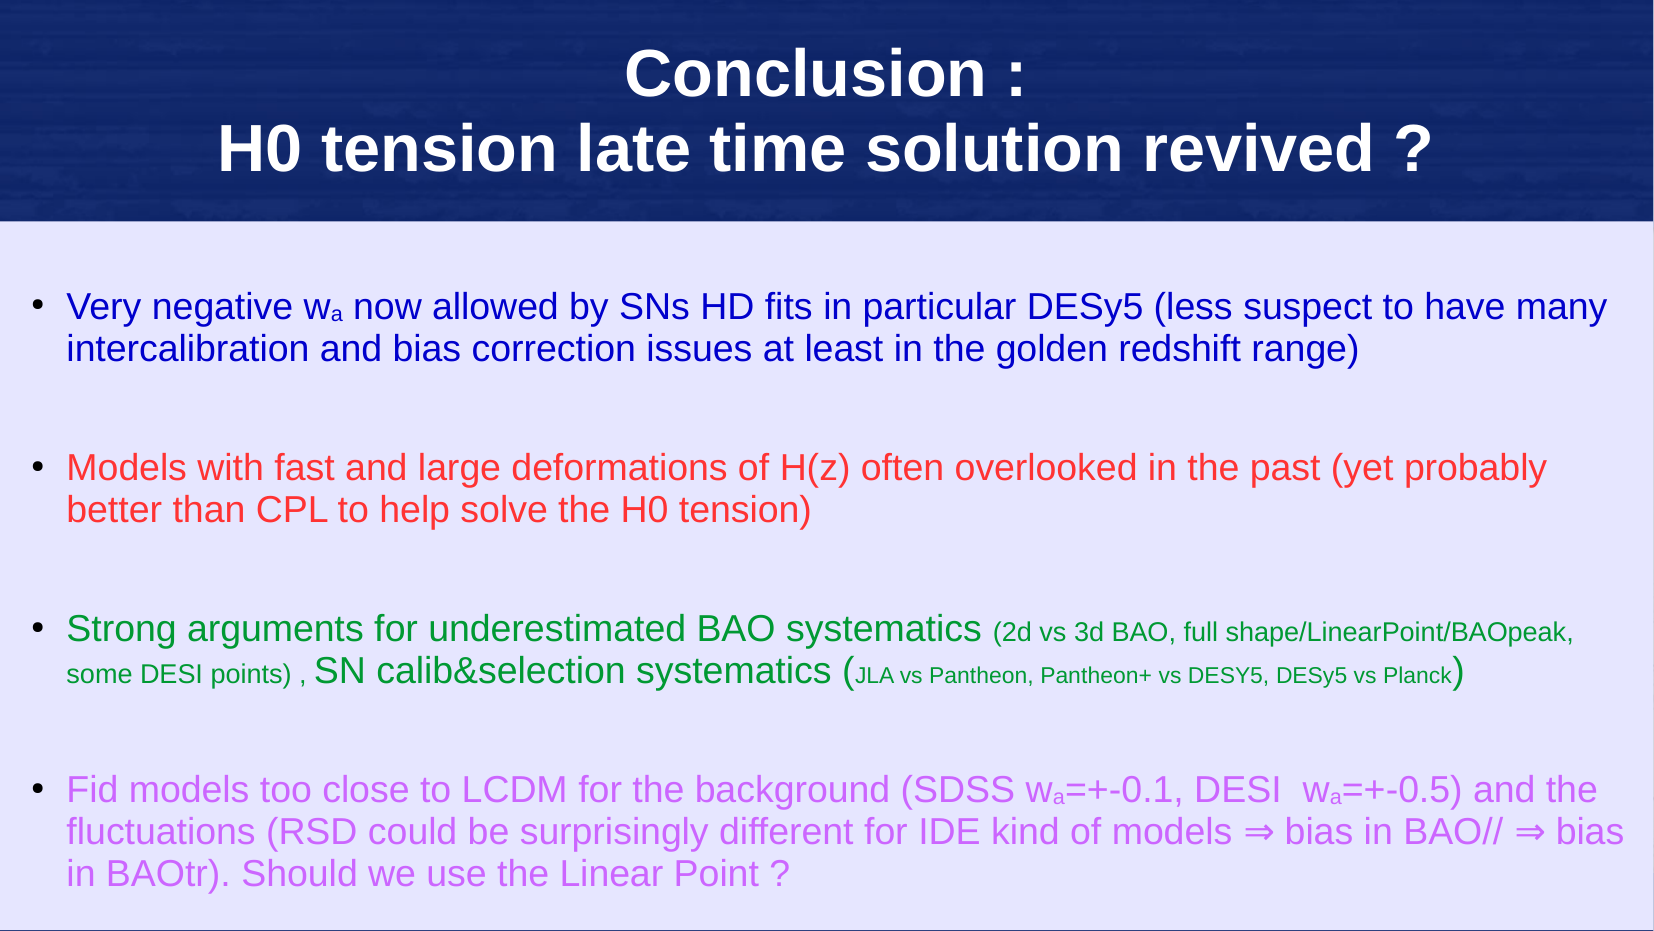

# Conclusion : H0 tension late time solution revived ?
Very negative wa now allowed by SNs HD fits in particular DESy5 (less suspect to have many intercalibration and bias correction issues at least in the golden redshift range)
Models with fast and large deformations of H(z) often overlooked in the past (yet probably better than CPL to help solve the H0 tension)
Strong arguments for underestimated BAO systematics (2d vs 3d BAO, full shape/LinearPoint/BAOpeak, some DESI points) , SN calib&selection systematics (JLA vs Pantheon, Pantheon+ vs DESY5, DESy5 vs Planck)
Fid models too close to LCDM for the background (SDSS wa=+-0.1, DESI wa=+-0.5) and the fluctuations (RSD could be surprisingly different for IDE kind of models ⇒ bias in BAO// ⇒ bias in BAOtr). Should we use the Linear Point ?